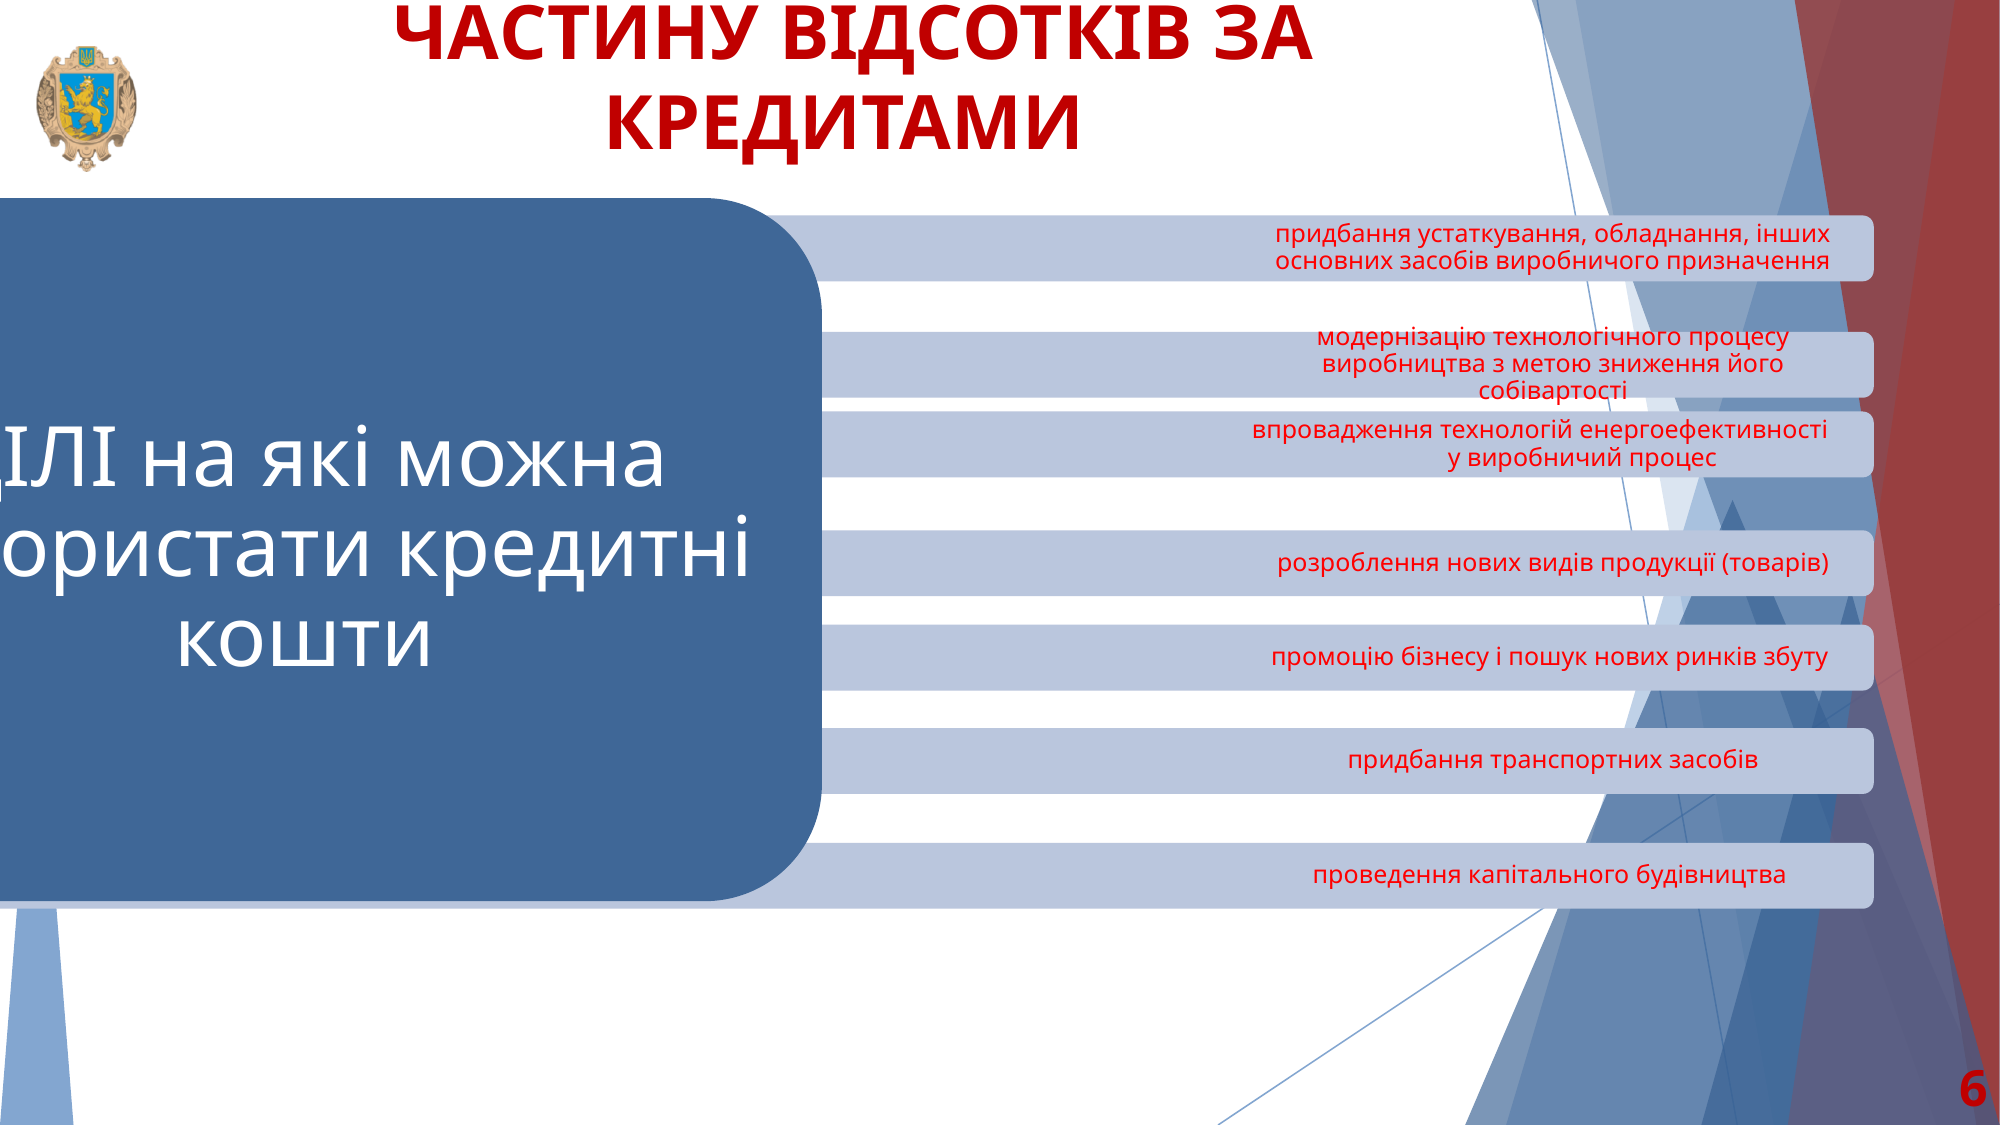

ОБЛАСНИЙ БЮДЖЕТ ВІДШКОДОВУЄ МАЛОМУ БІЗНЕСУ ЧАСТИНУ ВІДСОТКІВ ЗА КРЕДИТАМИ
ЦІЛІ на які можна використати кредитні кошти
придбання устаткування, обладнання, інших основних засобів виробничого призначення
модернізацію технологічного процесу виробництва з метою зниження його собівартості
впровадження технологій енергоефективності у виробничий процес
розроблення нових видів продукції (товарів)
промоцію бізнесу і пошук нових ринків збуту
придбання транспортних засобів
проведення капітального будівництва
6